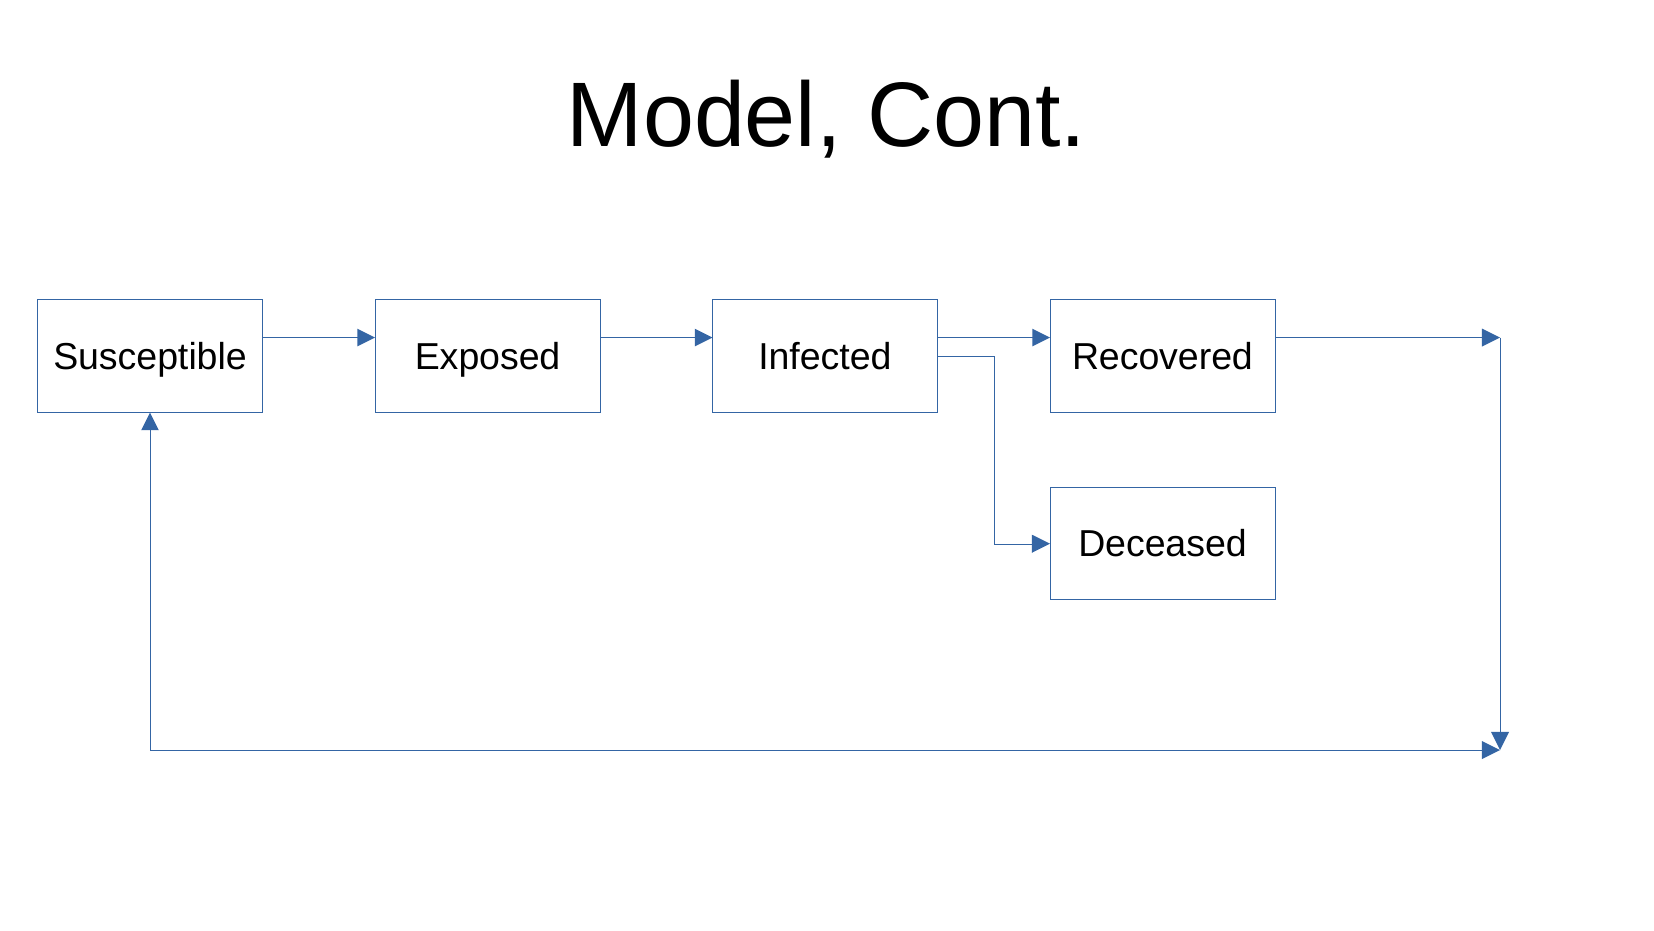

# Model, Cont.
Susceptible
Exposed
Infected
Recovered
Deceased